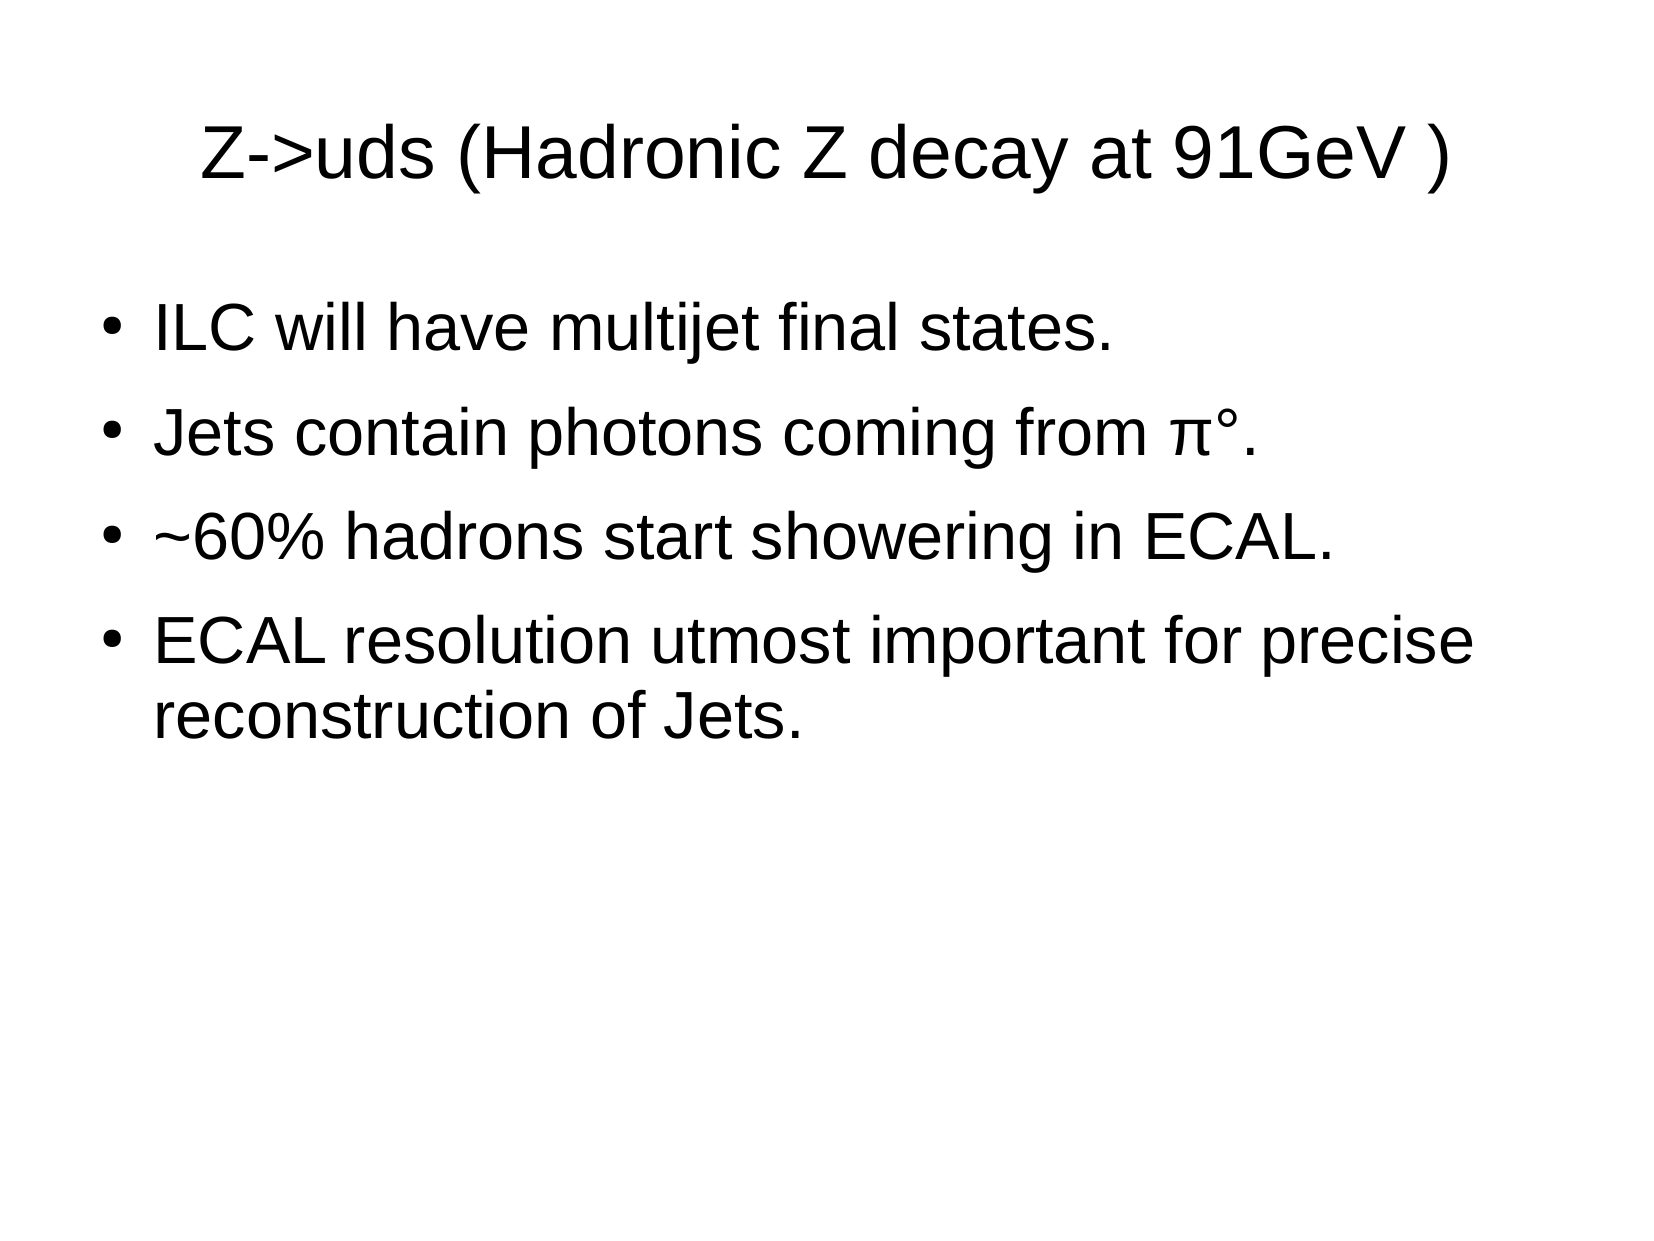

# Z->uds (Hadronic Z decay at 91GeV )
ILC will have multijet final states.
Jets contain photons coming from π°.
~60% hadrons start showering in ECAL.
ECAL resolution utmost important for precise reconstruction of Jets.